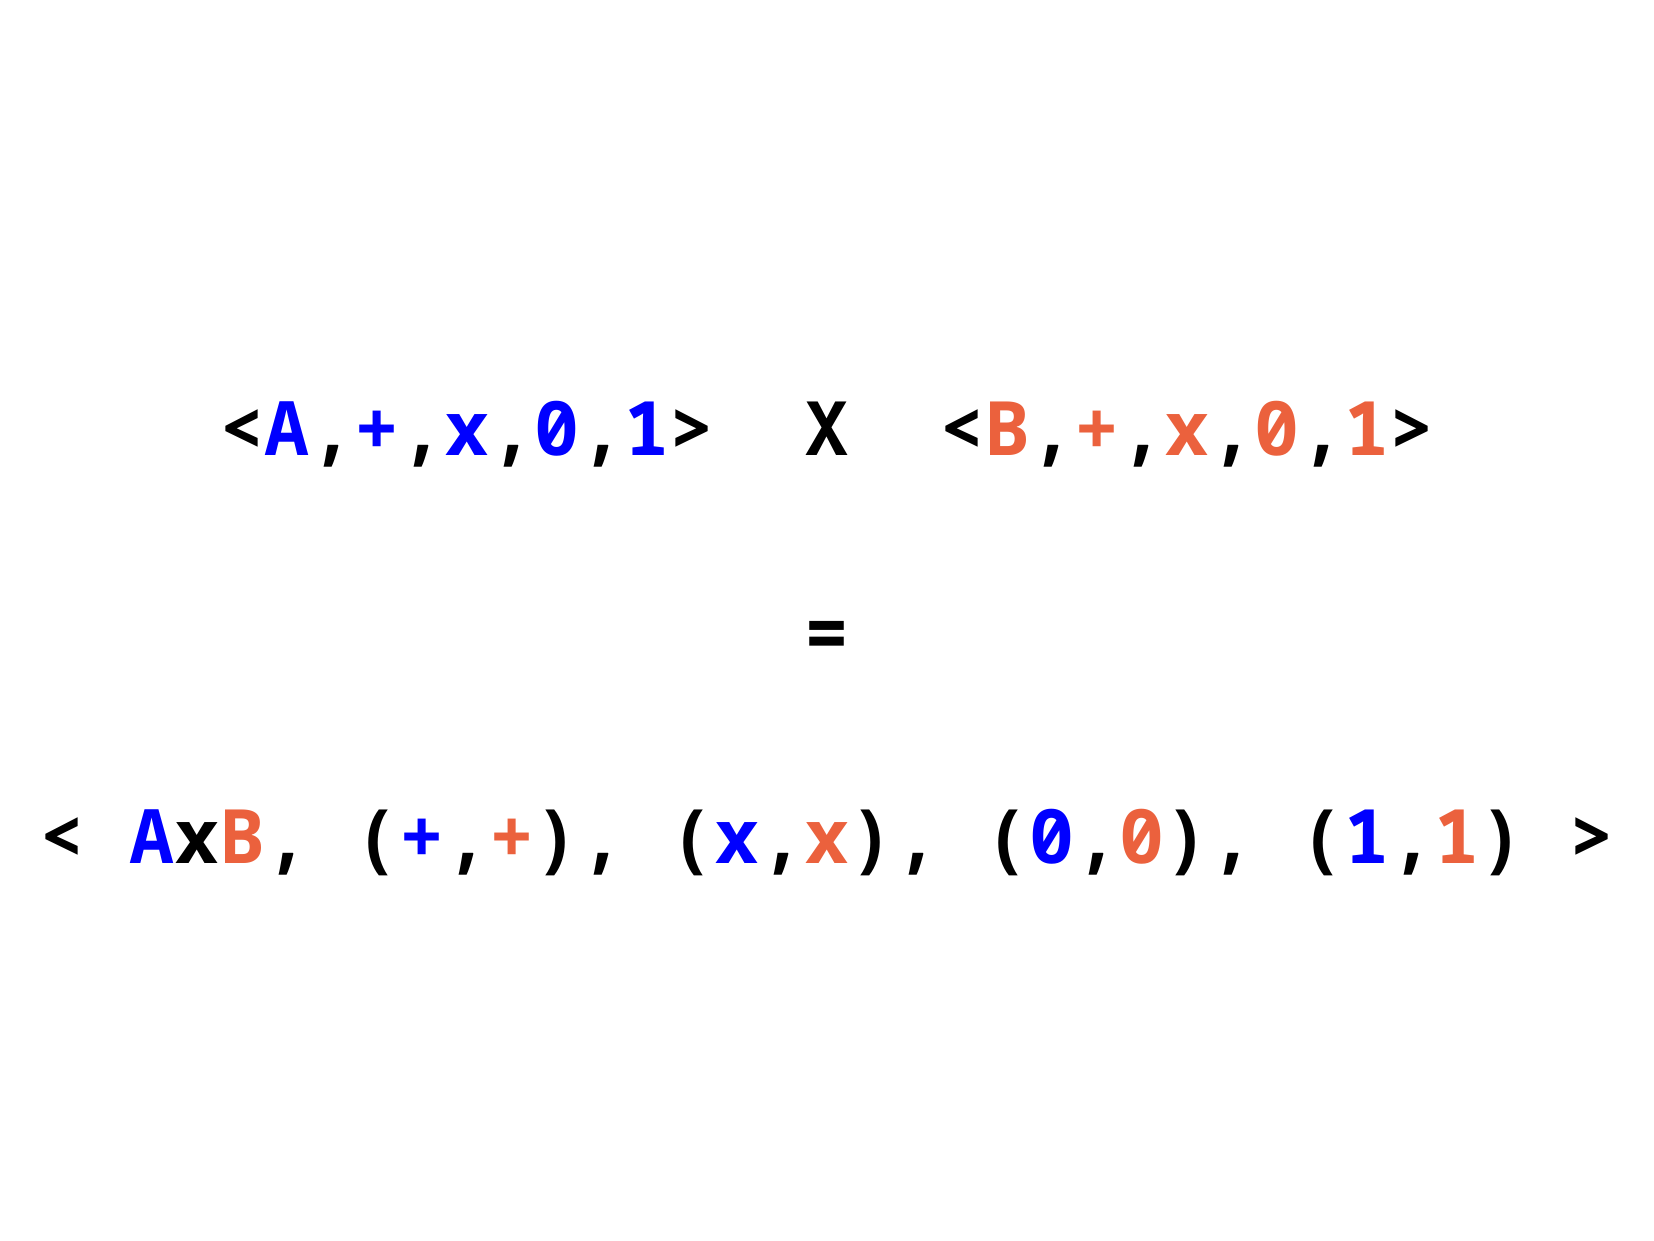

# <A,+,x,0,1> X <B,+,x,0,1>
=
< AxB, (+,+), (x,x), (0,0), (1,1) >